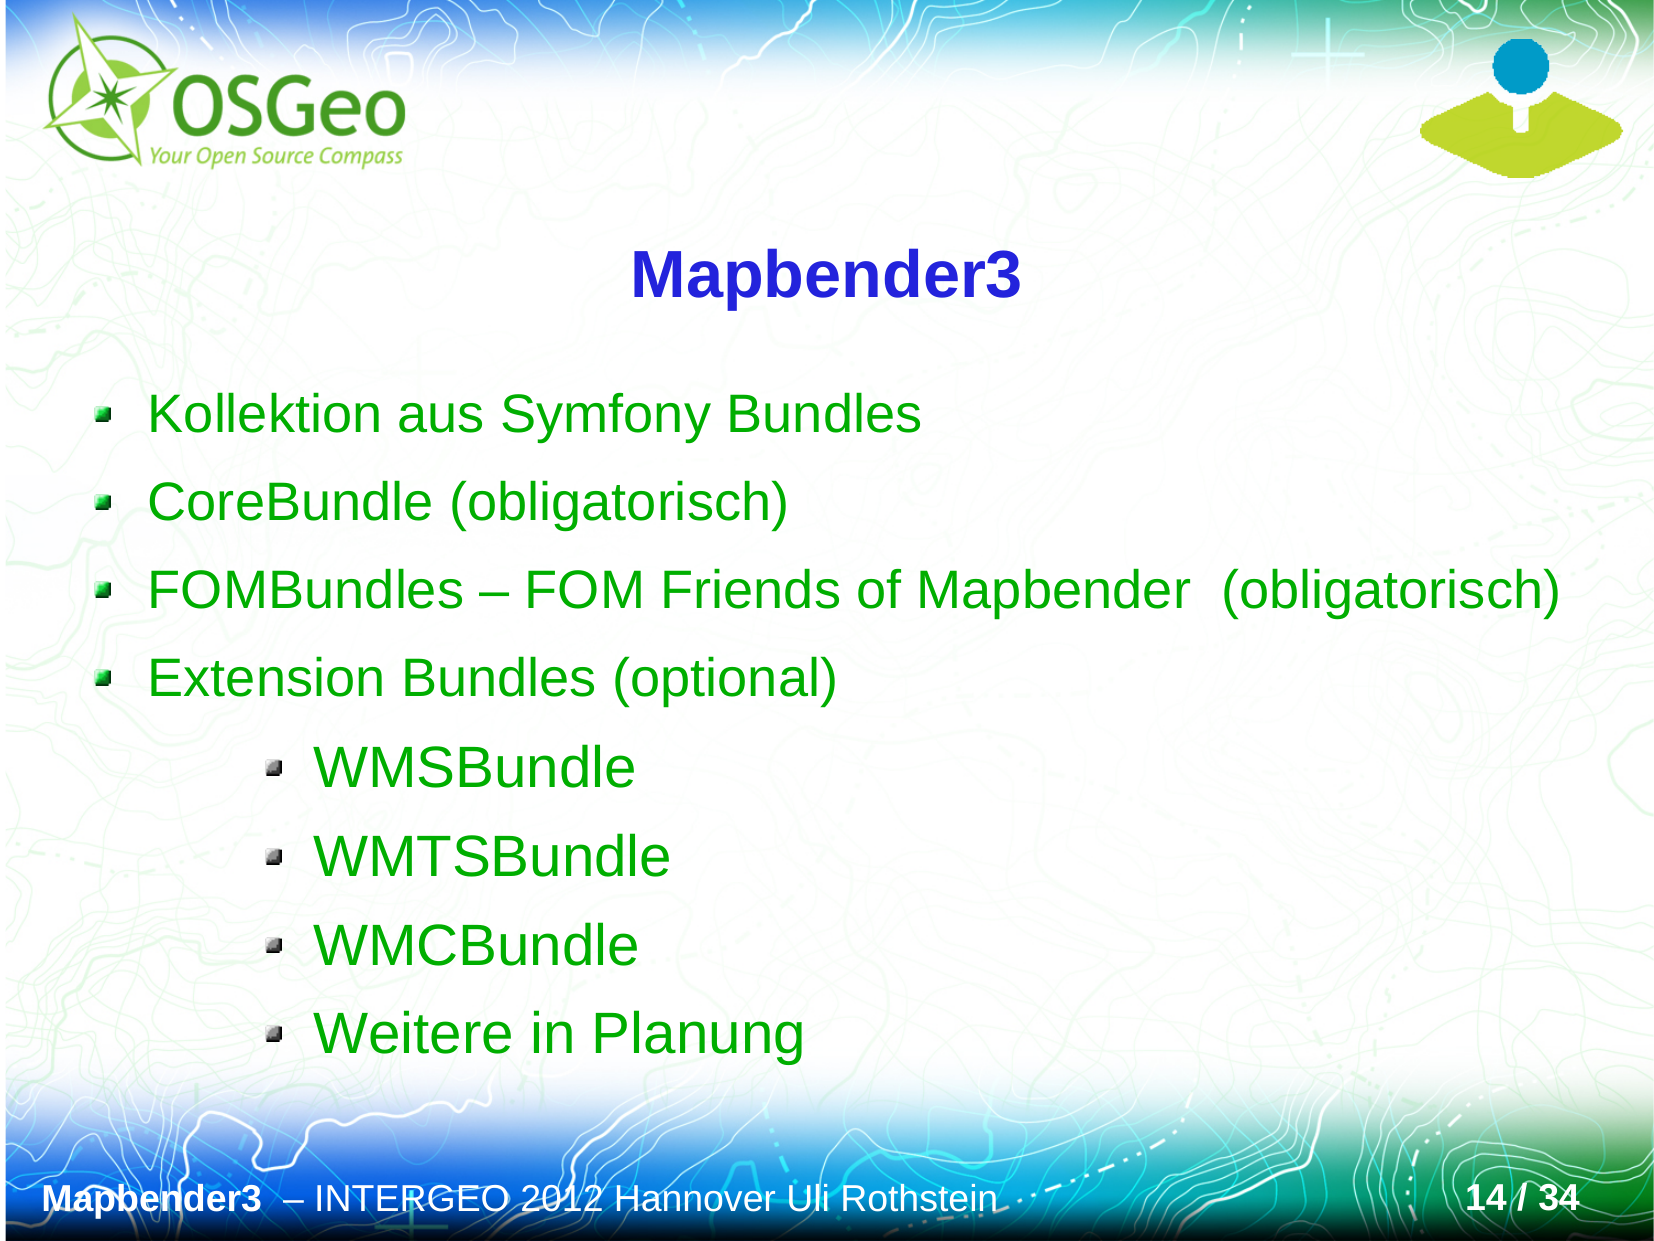

# Mapbender3
Kollektion aus Symfony Bundles
CoreBundle (obligatorisch)
FOMBundles – FOM Friends of Mapbender (obligatorisch)
Extension Bundles (optional)
WMSBundle
WMTSBundle
WMCBundle
Weitere in Planung